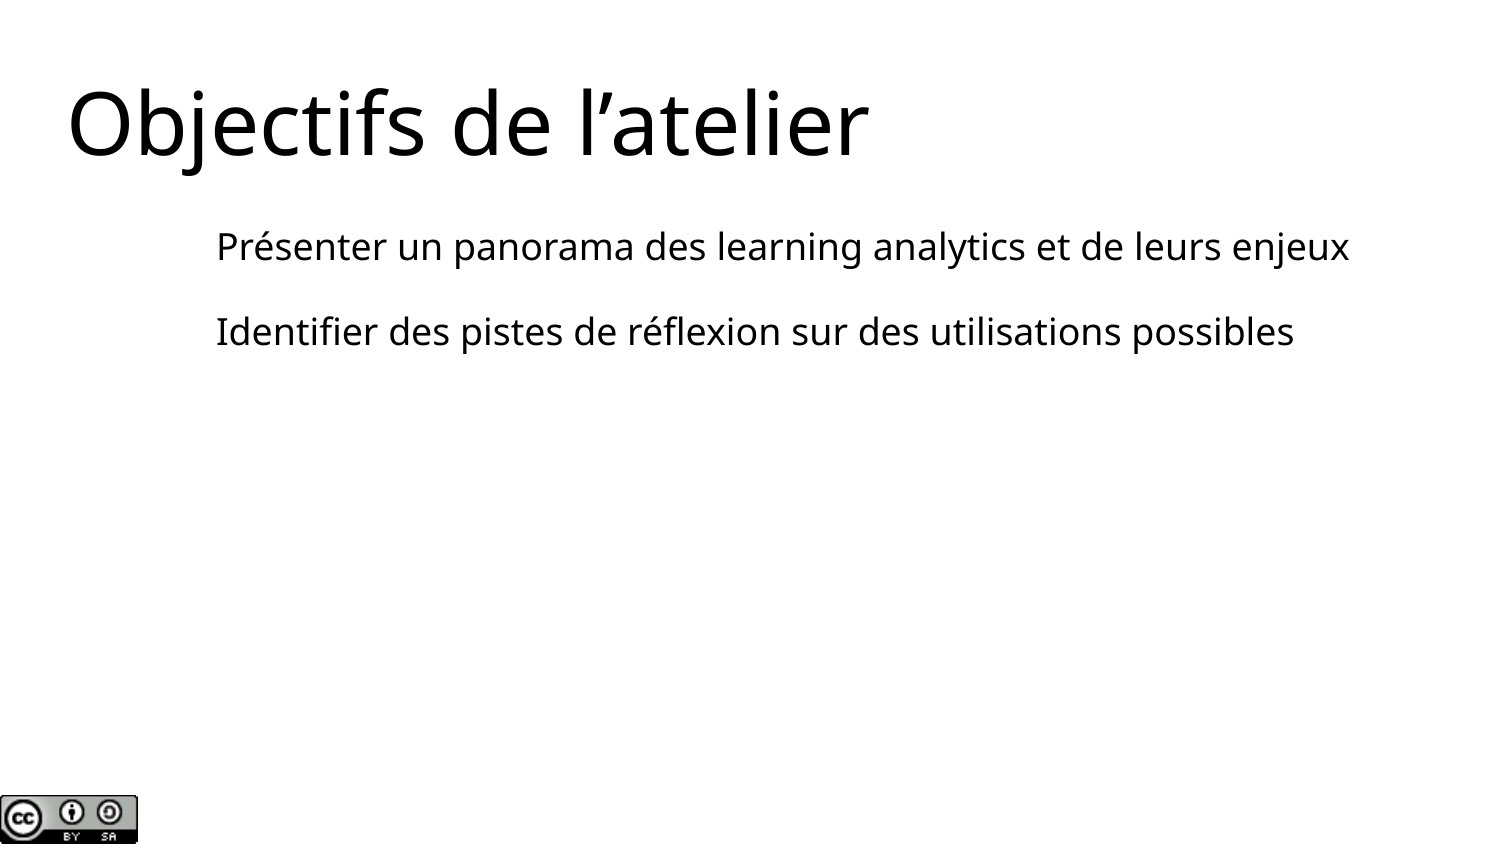

# Objectifs de l’atelier
		Présenter un panorama des learning analytics et de leurs enjeux
	Identifier des pistes de réflexion sur des utilisations possibles